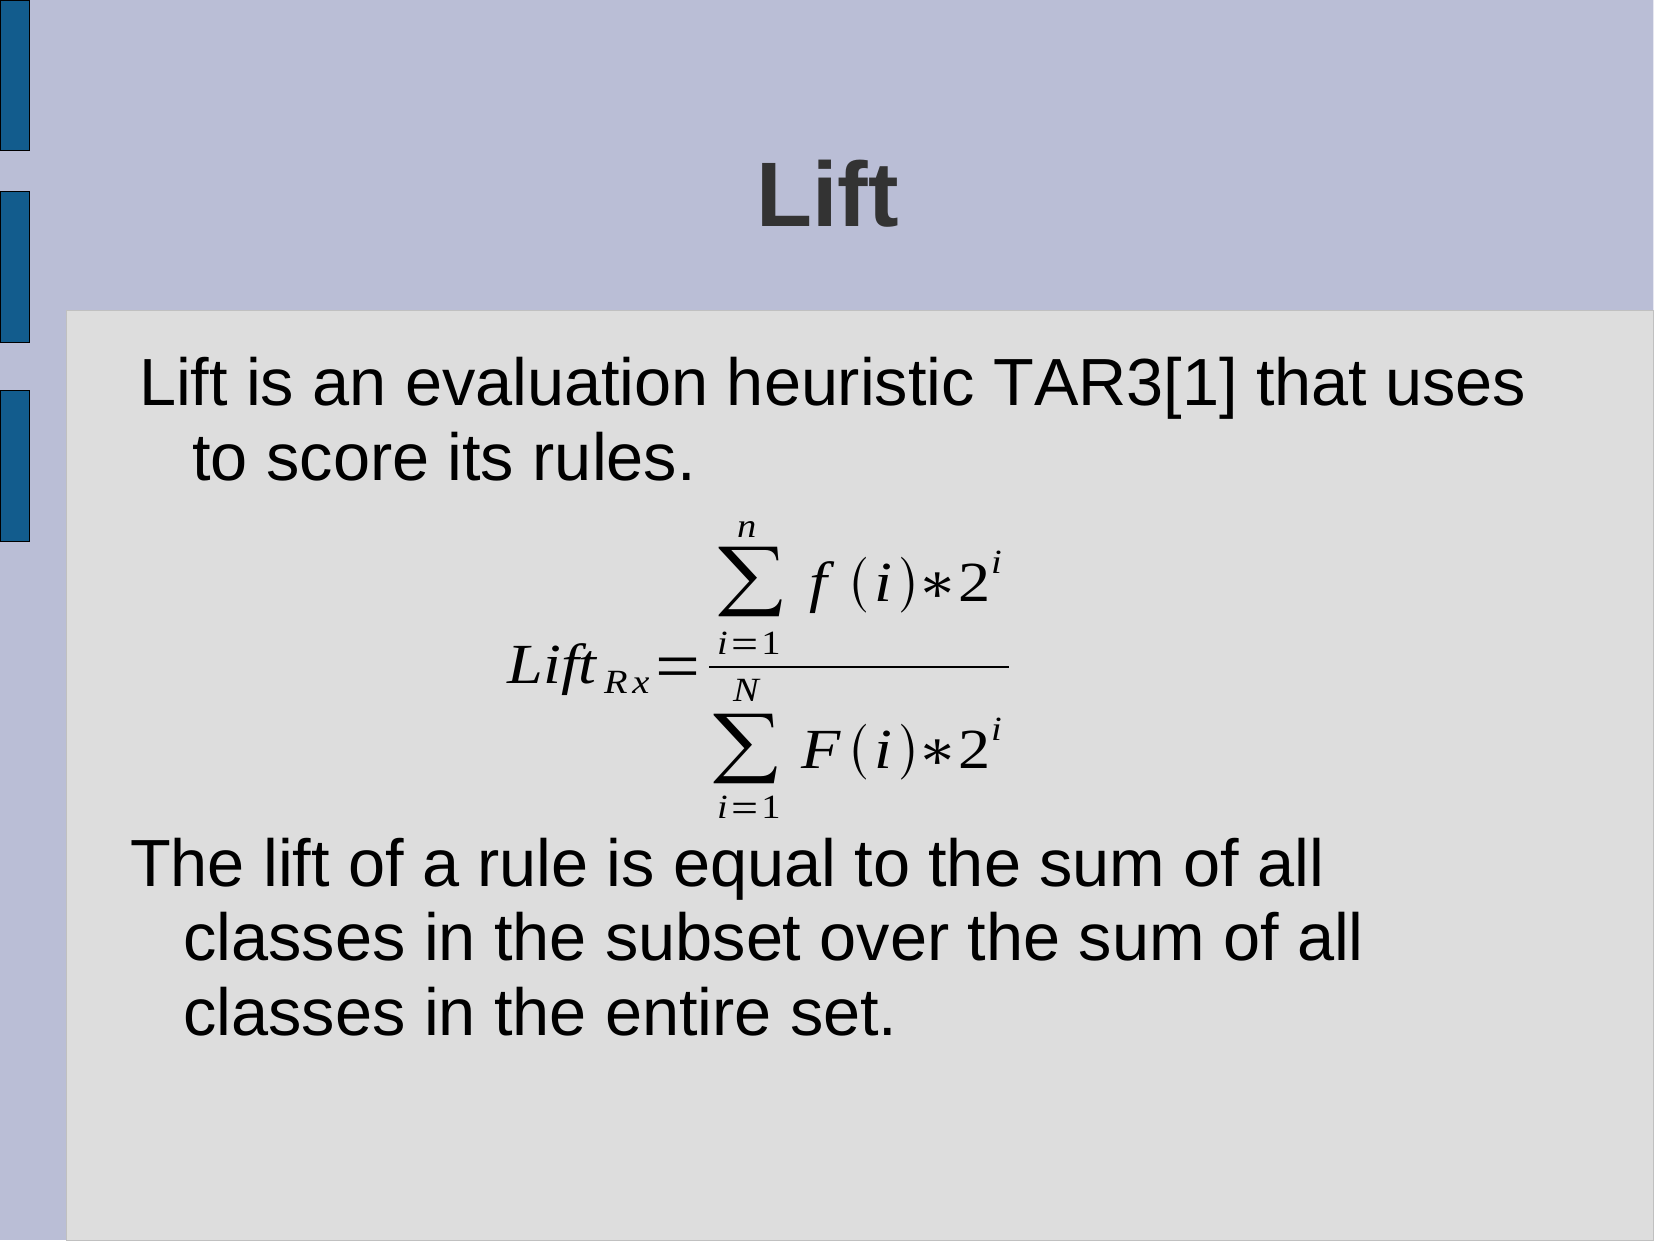

# Lift
Lift is an evaluation heuristic TAR3[1] that uses to score its rules.
The lift of a rule is equal to the sum of all classes in the subset over the sum of all classes in the entire set.